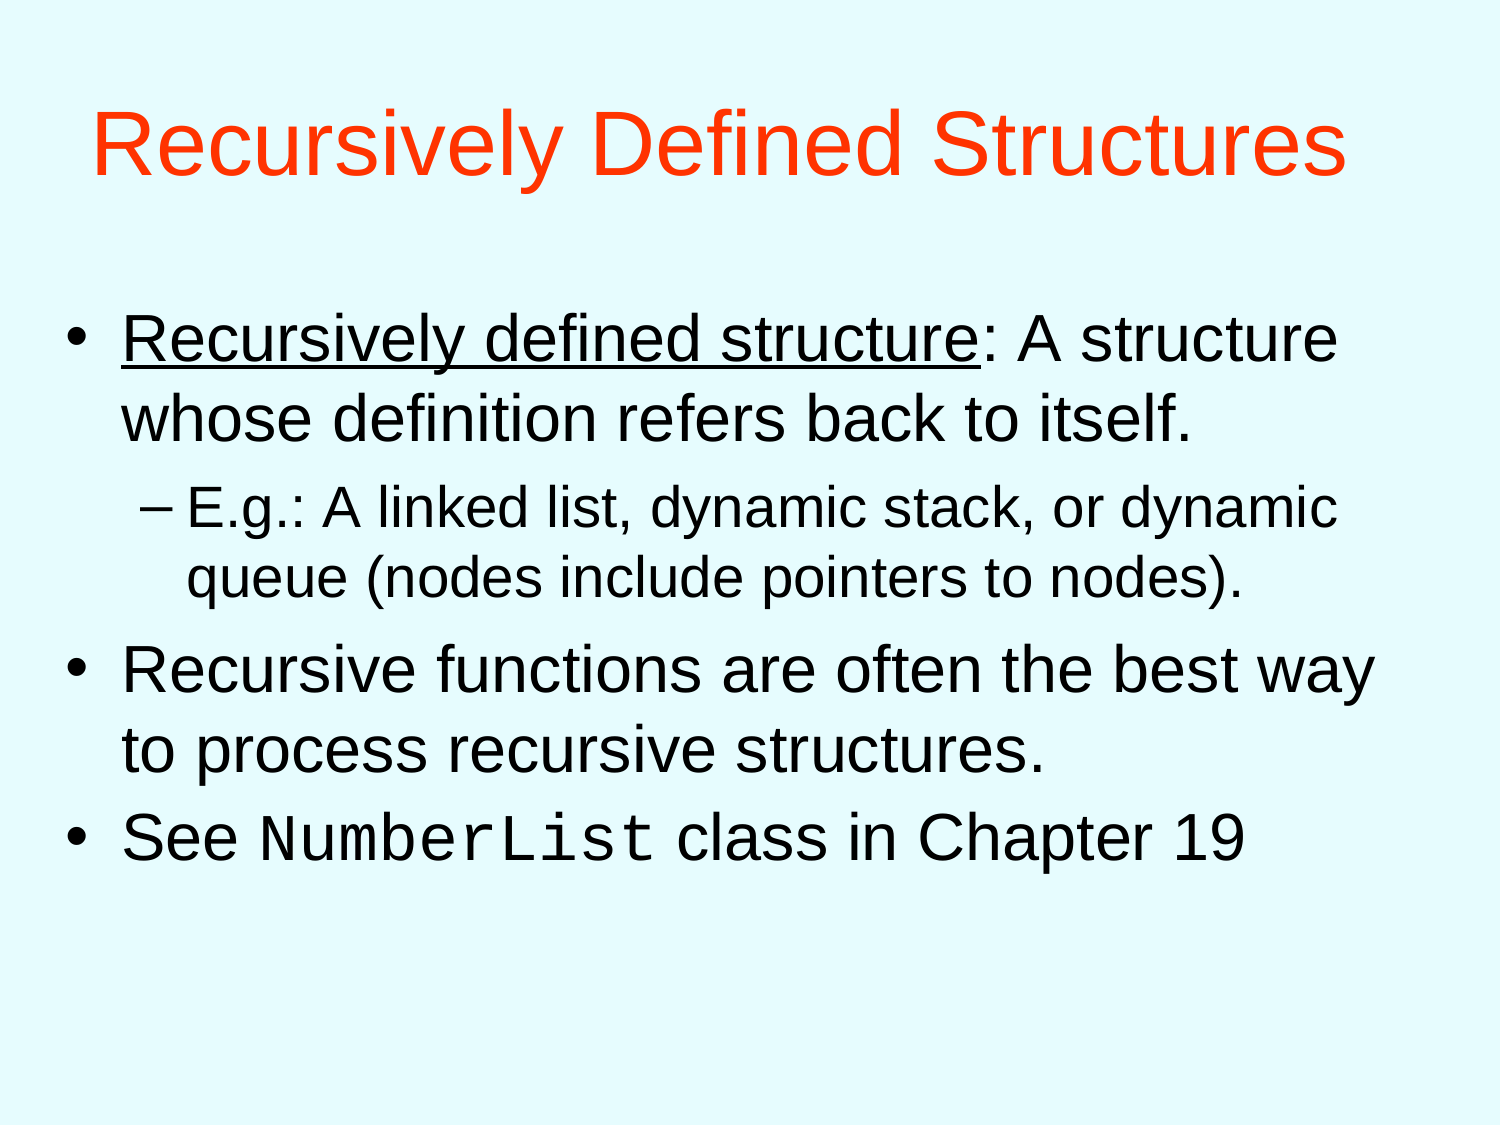

# Recursively Defined Structures
Recursively defined structure: A structure whose definition refers back to itself.
E.g.: A linked list, dynamic stack, or dynamic queue (nodes include pointers to nodes).
Recursive functions are often the best way to process recursive structures.
See NumberList class in Chapter 19